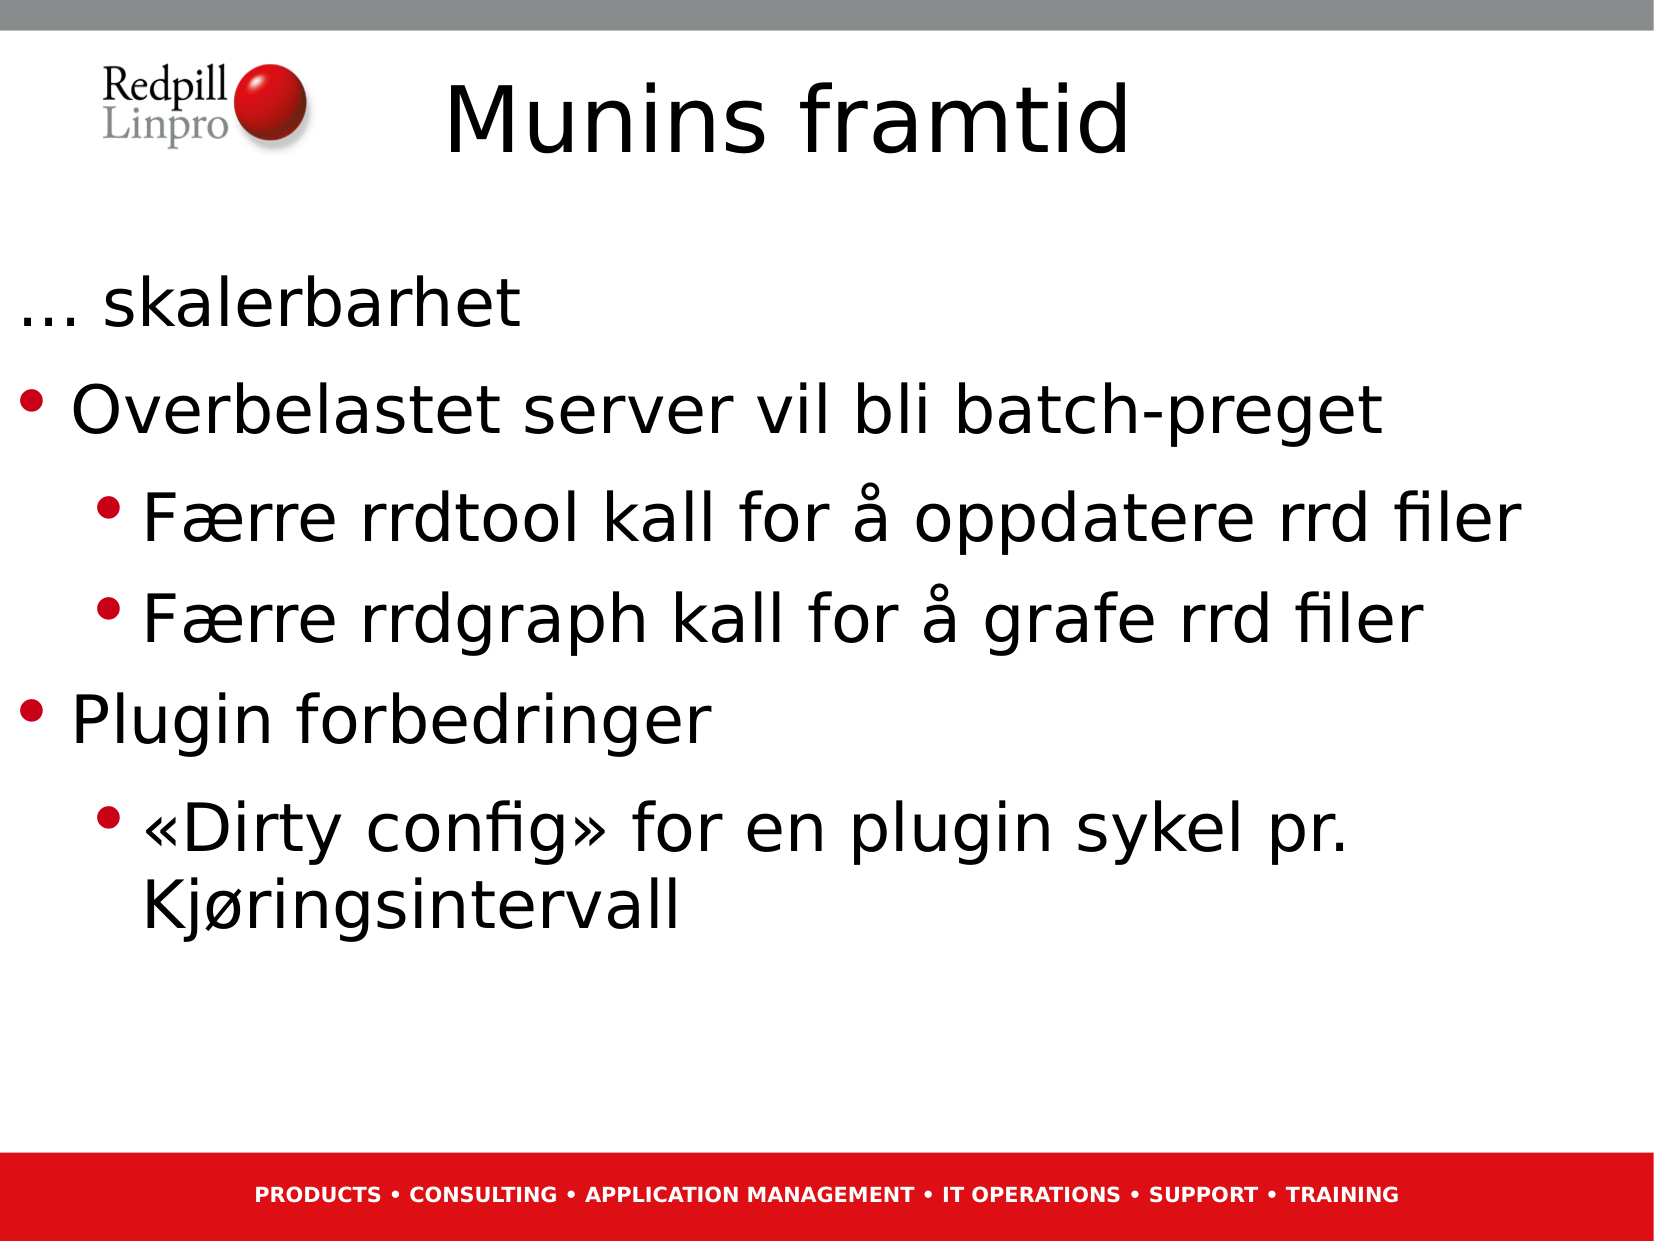

# Munins framtid
... skalerbarhet
Overbelastet server vil bli batch-preget
Færre rrdtool kall for å oppdatere rrd filer
Færre rrdgraph kall for å grafe rrd filer
Plugin forbedringer
«Dirty config» for en plugin sykel pr. Kjøringsintervall